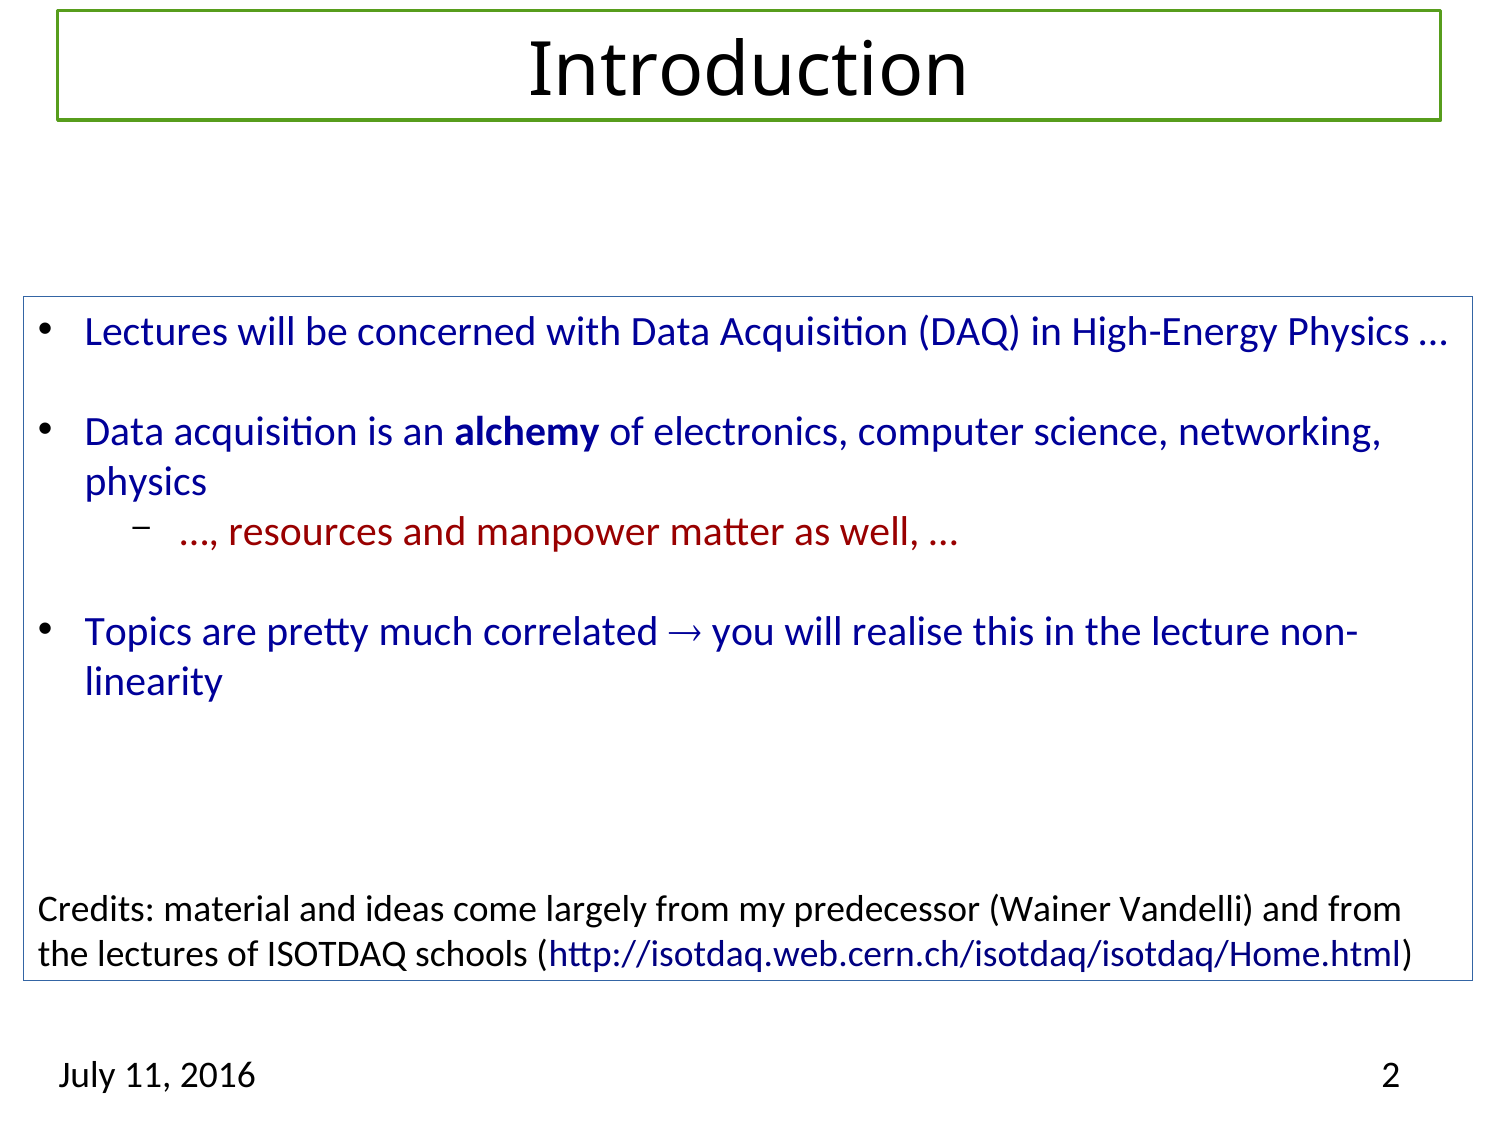

# Introduction
Lectures will be concerned with Data Acquisition (DAQ) in High-Energy Physics …
Data acquisition is an alchemy of electronics, computer science, networking, physics
…, resources and manpower matter as well, …
Topics are pretty much correlated  you will realise this in the lecture non-linearity
Credits: material and ideas come largely from my predecessor (Wainer Vandelli) and from the lectures of ISOTDAQ schools (http://isotdaq.web.cern.ch/isotdaq/isotdaq/Home.html)
2